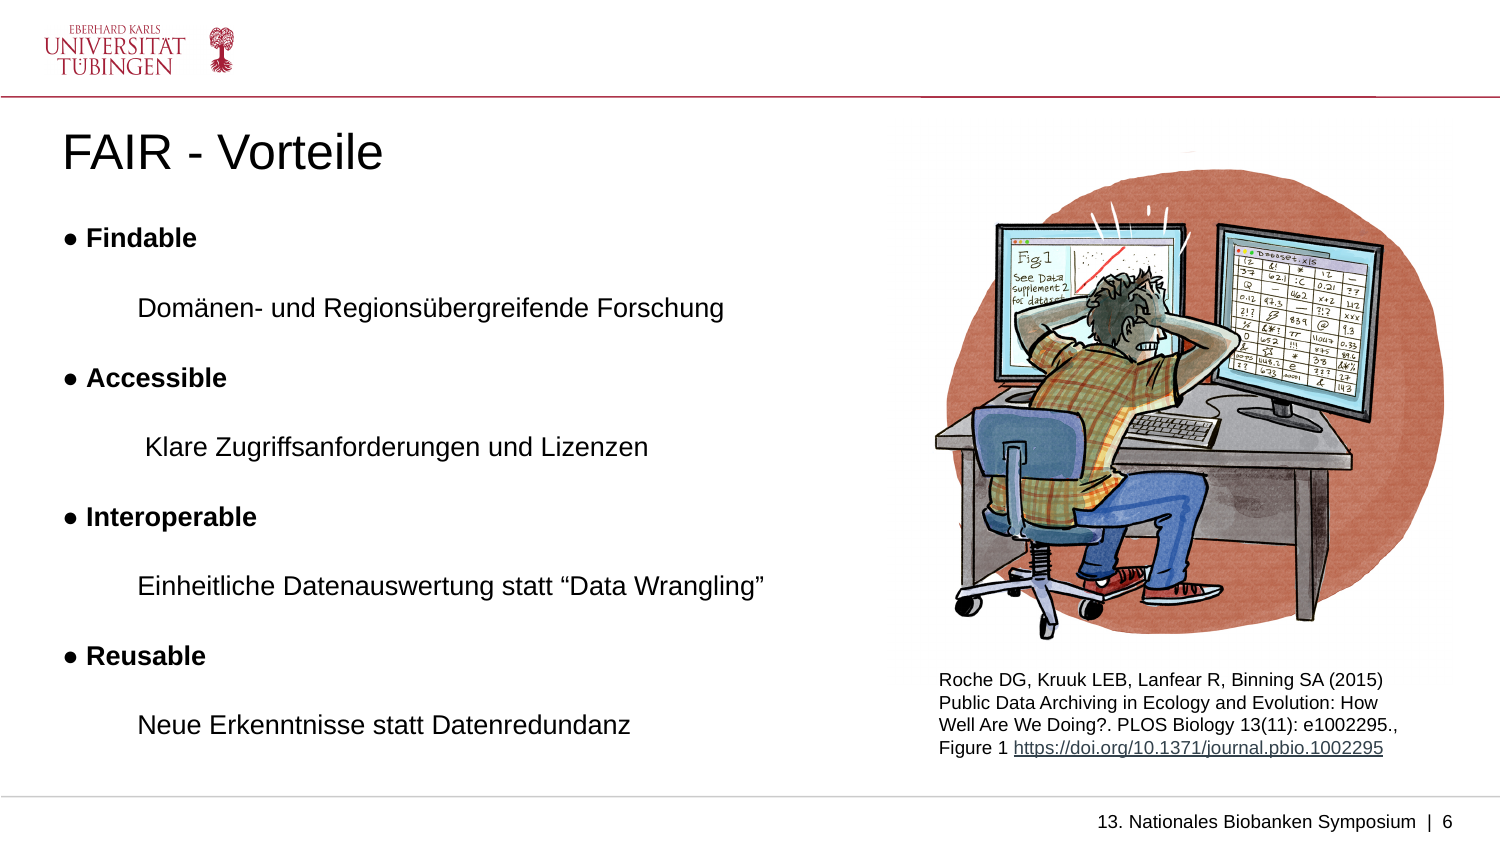

FAIR - Vorteile
Roche DG, Kruuk LEB, Lanfear R, Binning SA (2015) Public Data Archiving in Ecology and Evolution: How Well Are We Doing?. PLOS Biology 13(11): e1002295., Figure 1 https://doi.org/10.1371/journal.pbio.1002295
# ● Findable
Domänen- und Regionsübergreifende Forschung
● Accessible
 Klare Zugriffsanforderungen und Lizenzen
● Interoperable
Einheitliche Datenauswertung statt “Data Wrangling”
● Reusable
Neue Erkenntnisse statt Datenredundanz